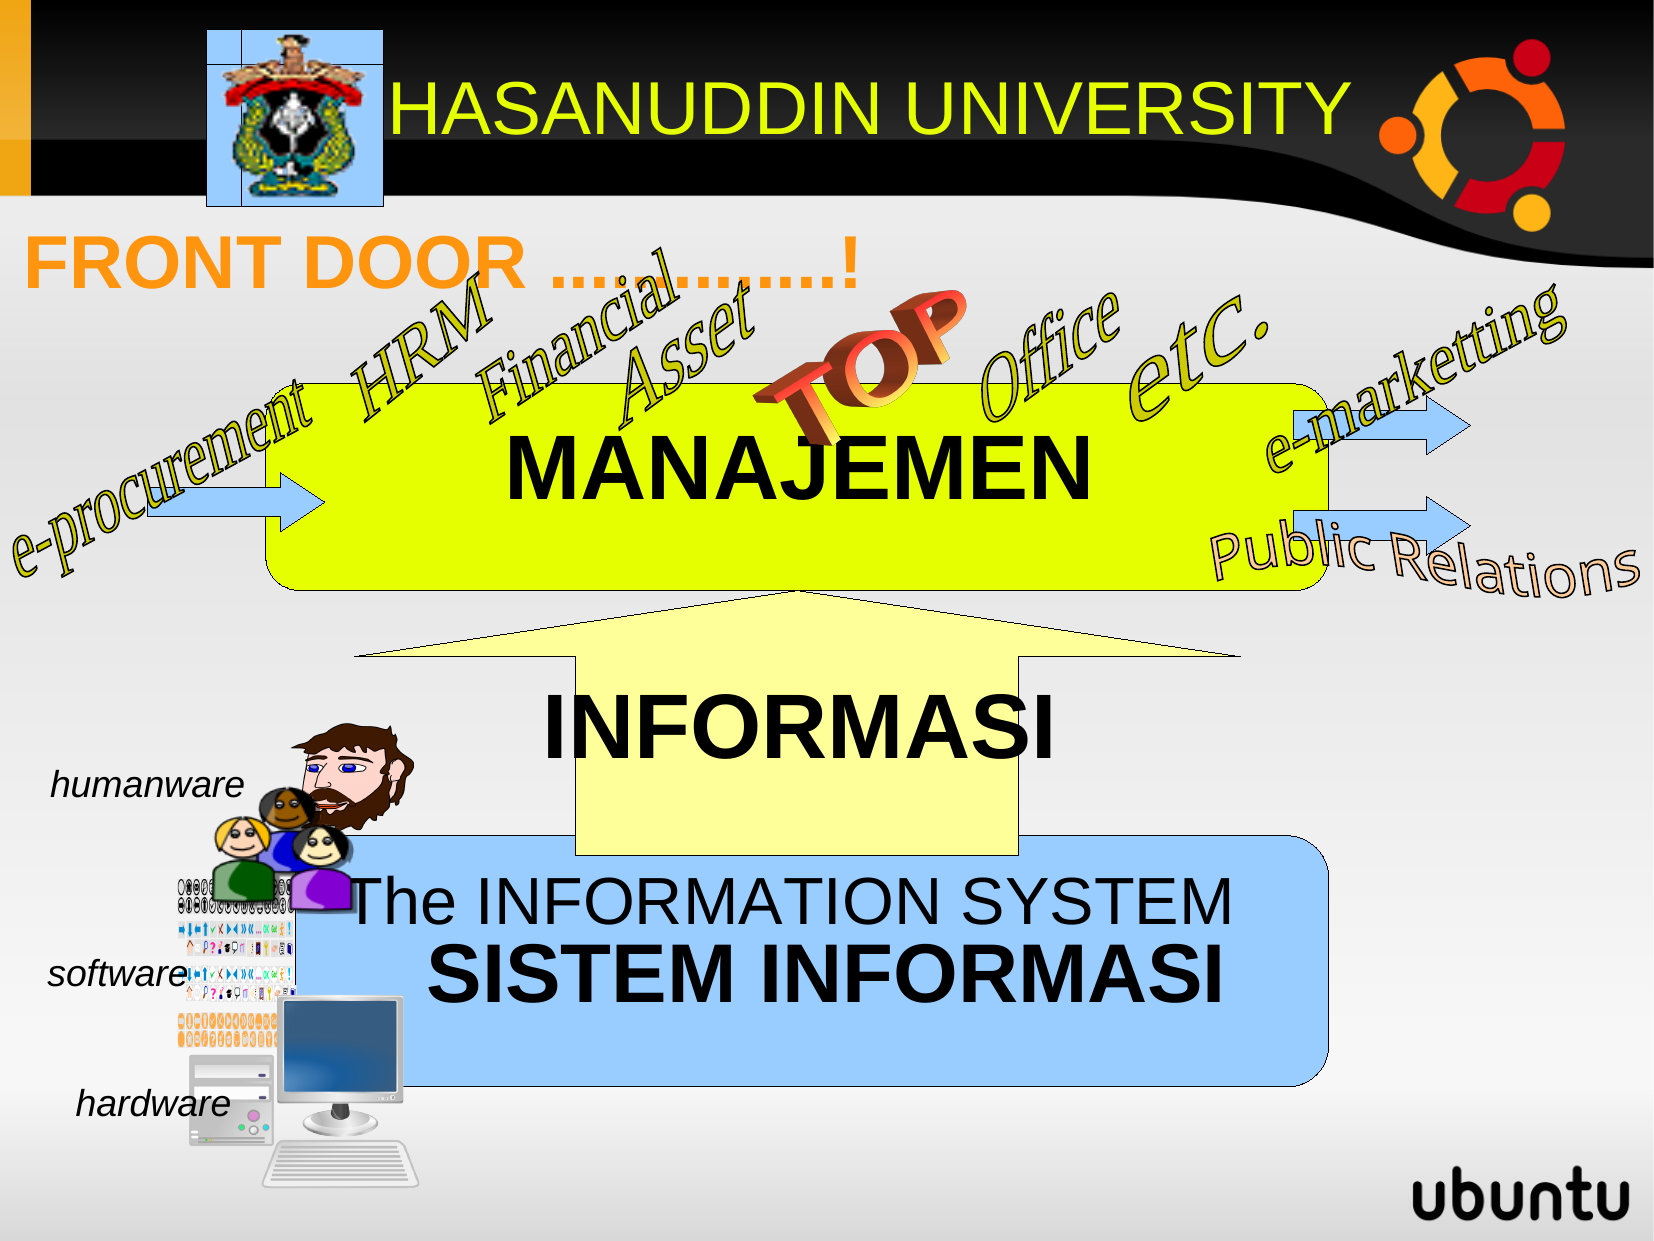

HASANUDDIN UNIVERSITY
FRONT DOOR ..............!
 Financial
 Asset
Office
etc.
 HRM
 e-marketting
TOP
MANAJEMEN
 e-procurement
Public Relations
INFORMASI
humanware
# The INFORMATION SYSTEM
SISTEM INFORMASI
software
hardware